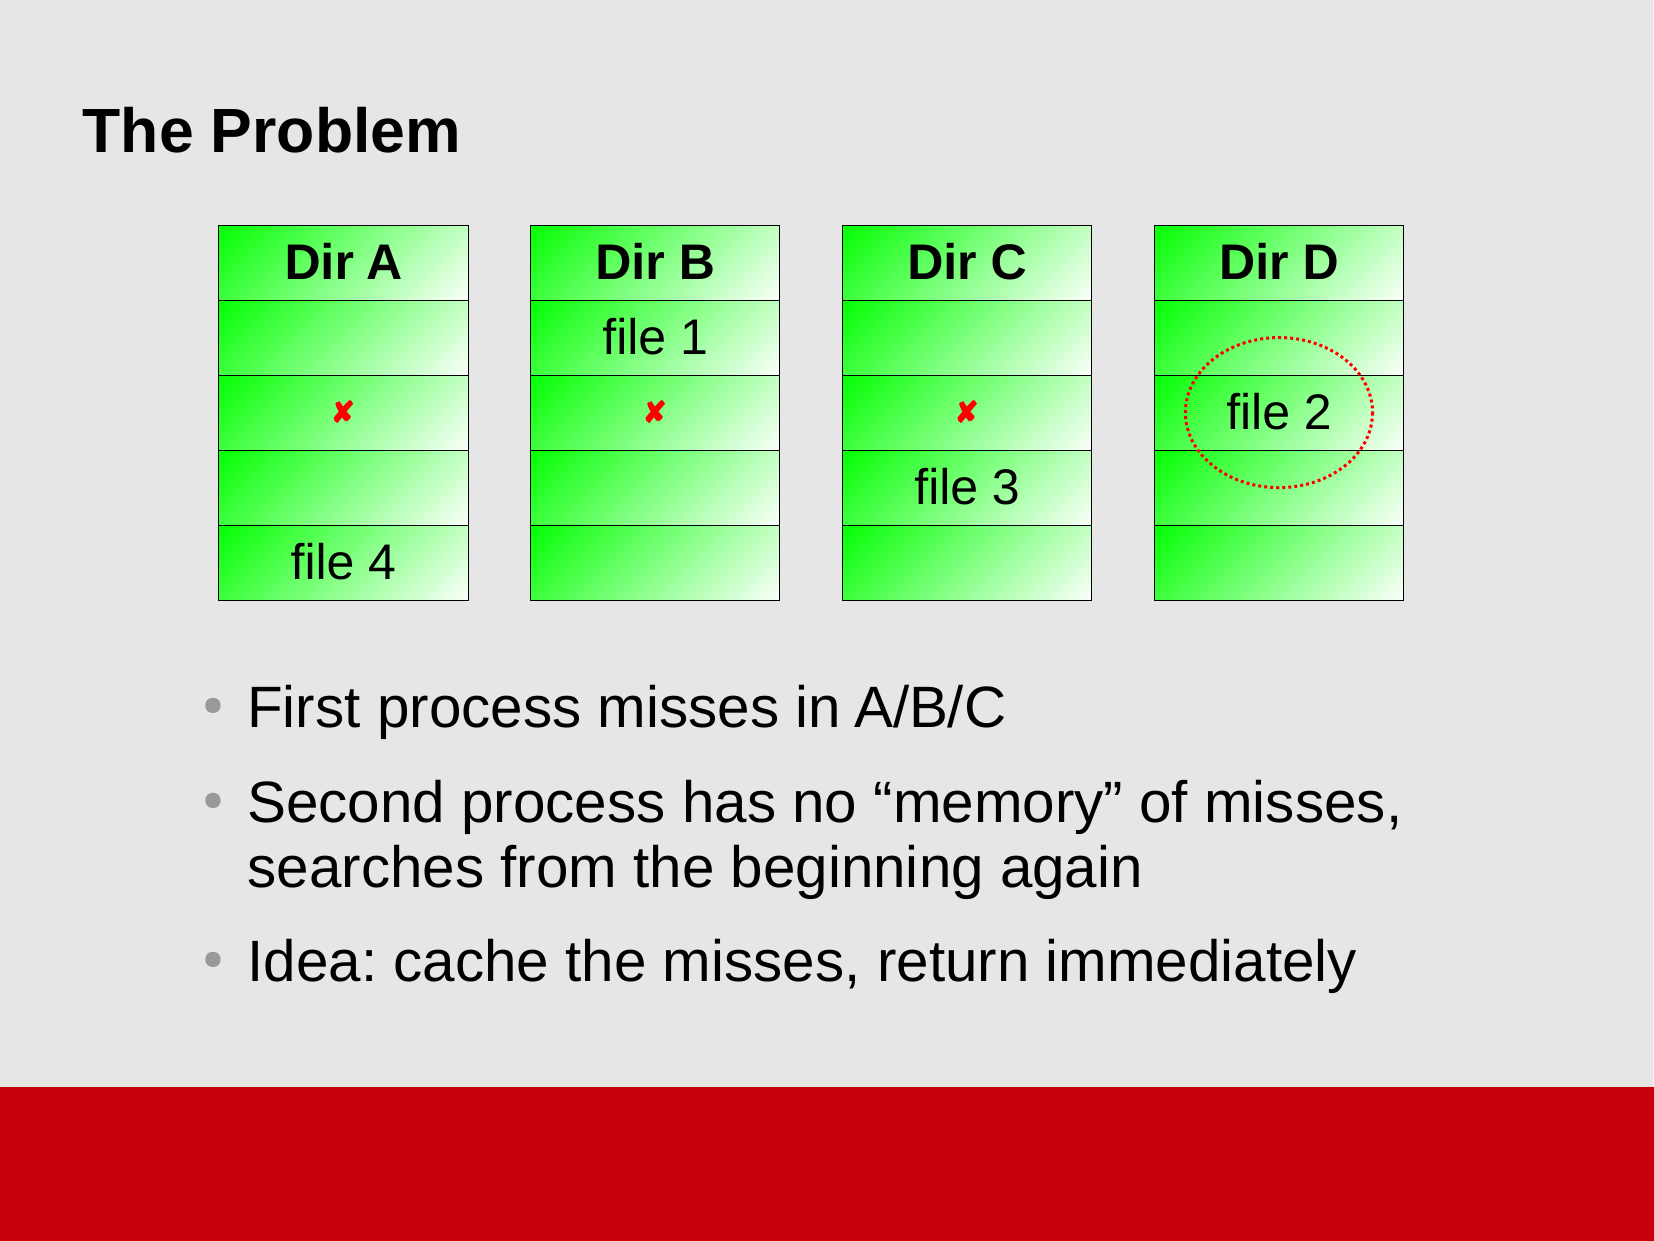

# The Problem
Dir A
Dir B
Dir C
Dir D
file 1
8
8
8
file 2
file 3
file 4
First process misses in A/B/C
Second process has no “memory” of misses, searches from the beginning again
Idea: cache the misses, return immediately